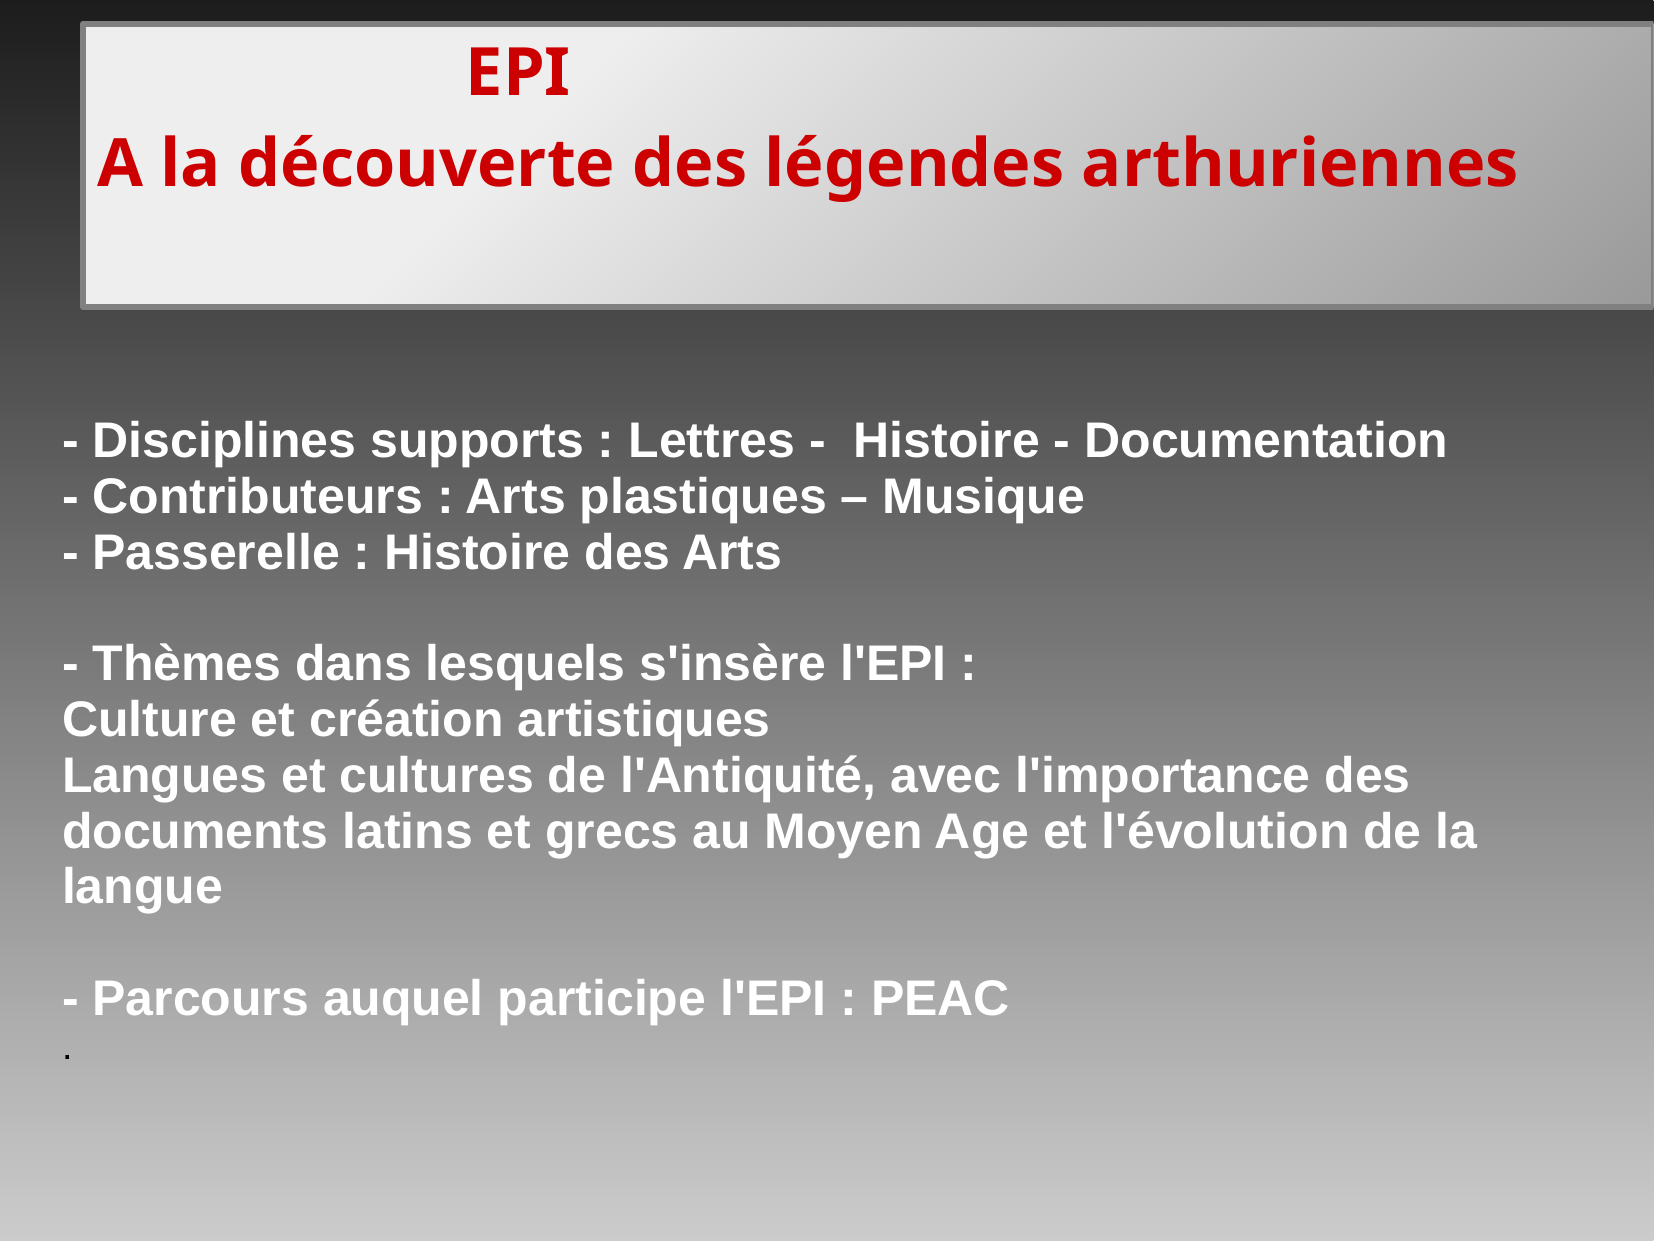

EPI
A la découverte des légendes arthuriennes
- Disciplines supports : Lettres - Histoire - Documentation
- Contributeurs : Arts plastiques – Musique
- Passerelle : Histoire des Arts
- Thèmes dans lesquels s'insère l'EPI :
Culture et création artistiques
Langues et cultures de l'Antiquité, avec l'importance des documents latins et grecs au Moyen Age et l'évolution de la langue
- Parcours auquel participe l'EPI : PEAC
.